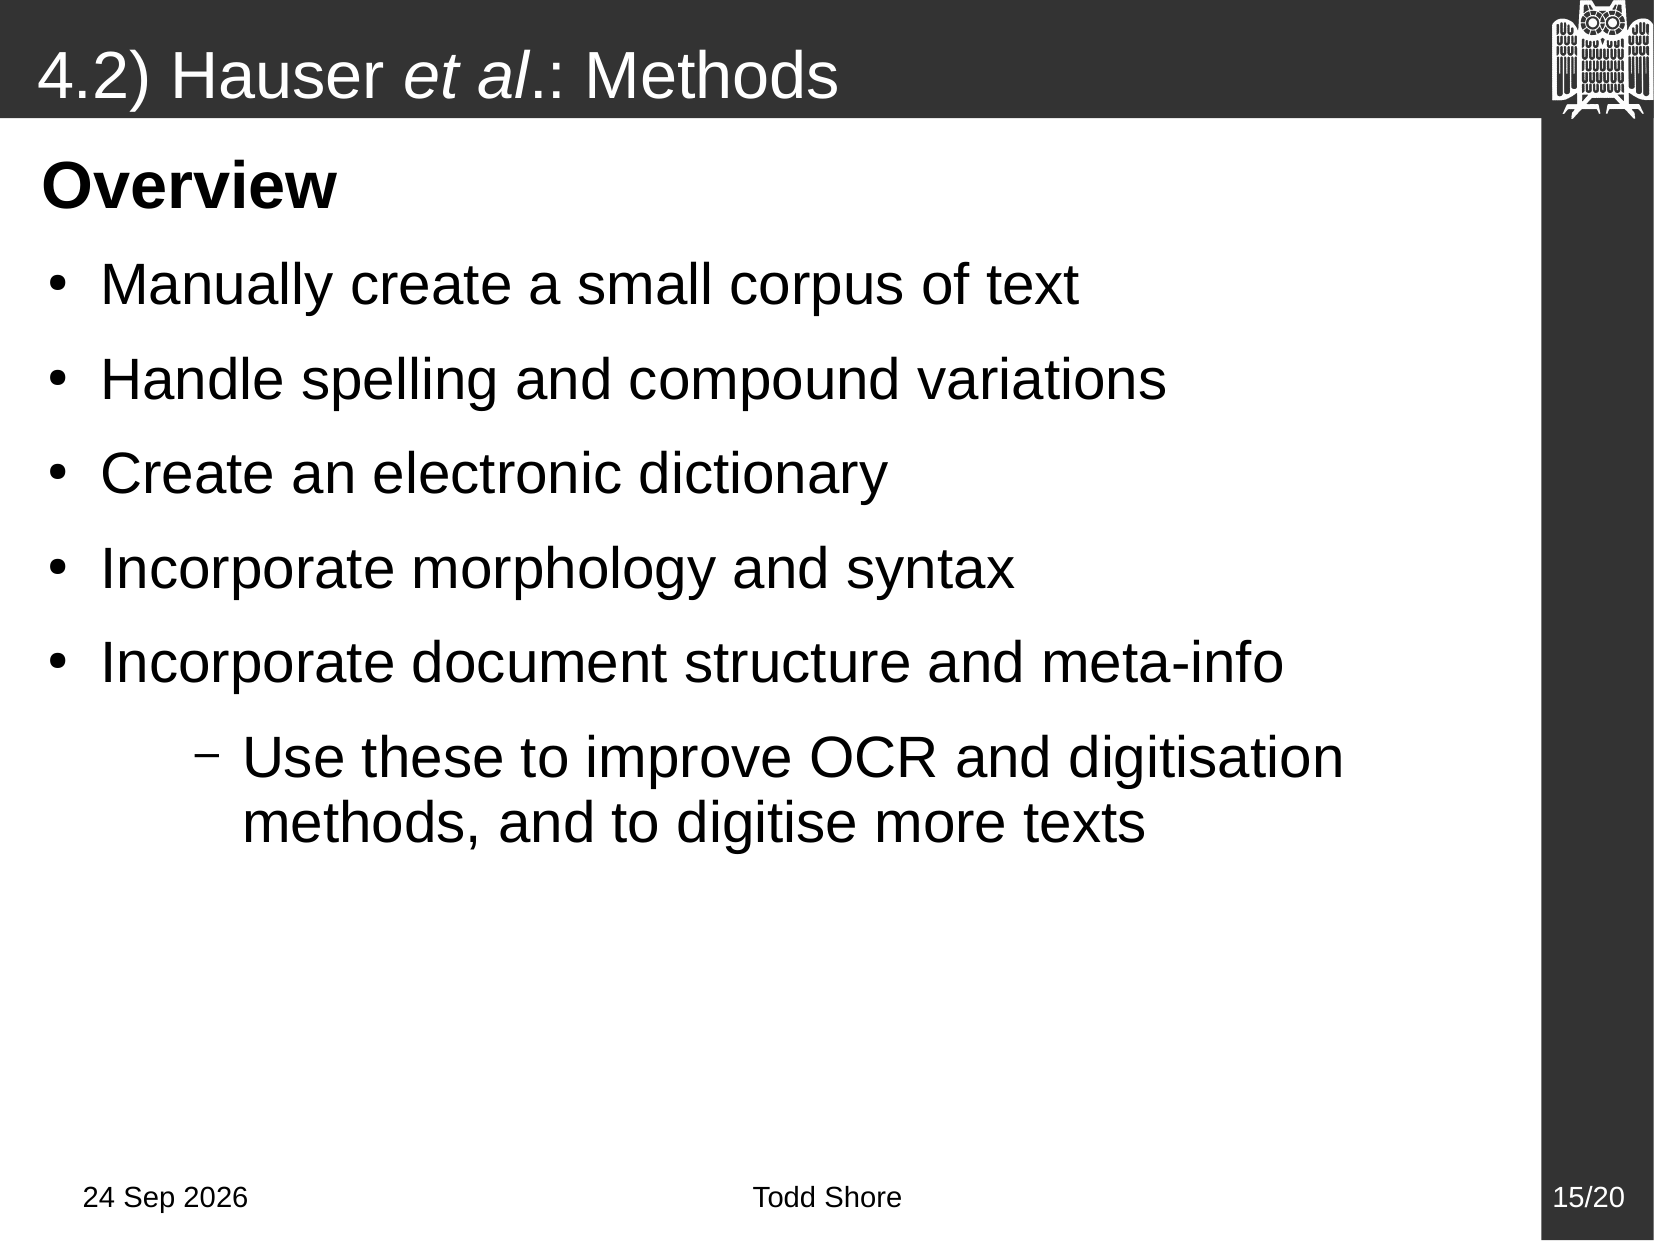

4.2) Hauser et al.: Methods
Overview
# Manually create a small corpus of text
Handle spelling and compound variations
Create an electronic dictionary
Incorporate morphology and syntax
Incorporate document structure and meta-info
Use these to improve OCR and digitisation methods, and to digitise more texts
15